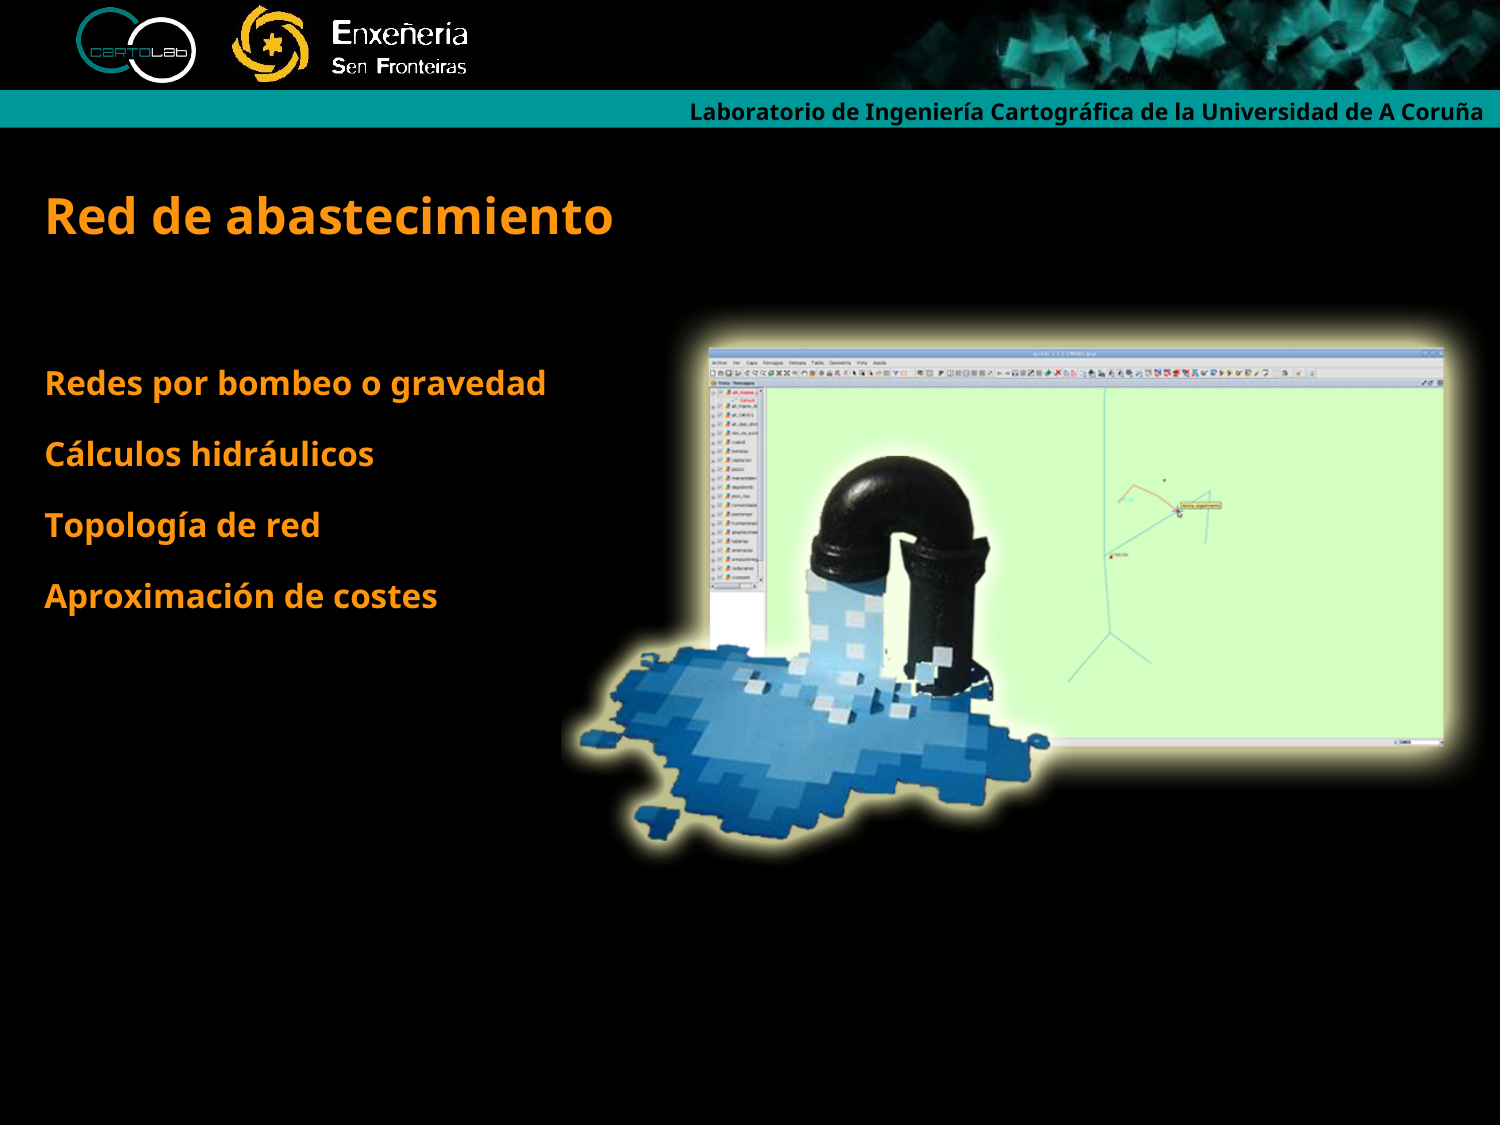

Red de abastecimiento
Redes por bombeo o gravedad
Cálculos hidráulicos
Topología de red
Aproximación de costes